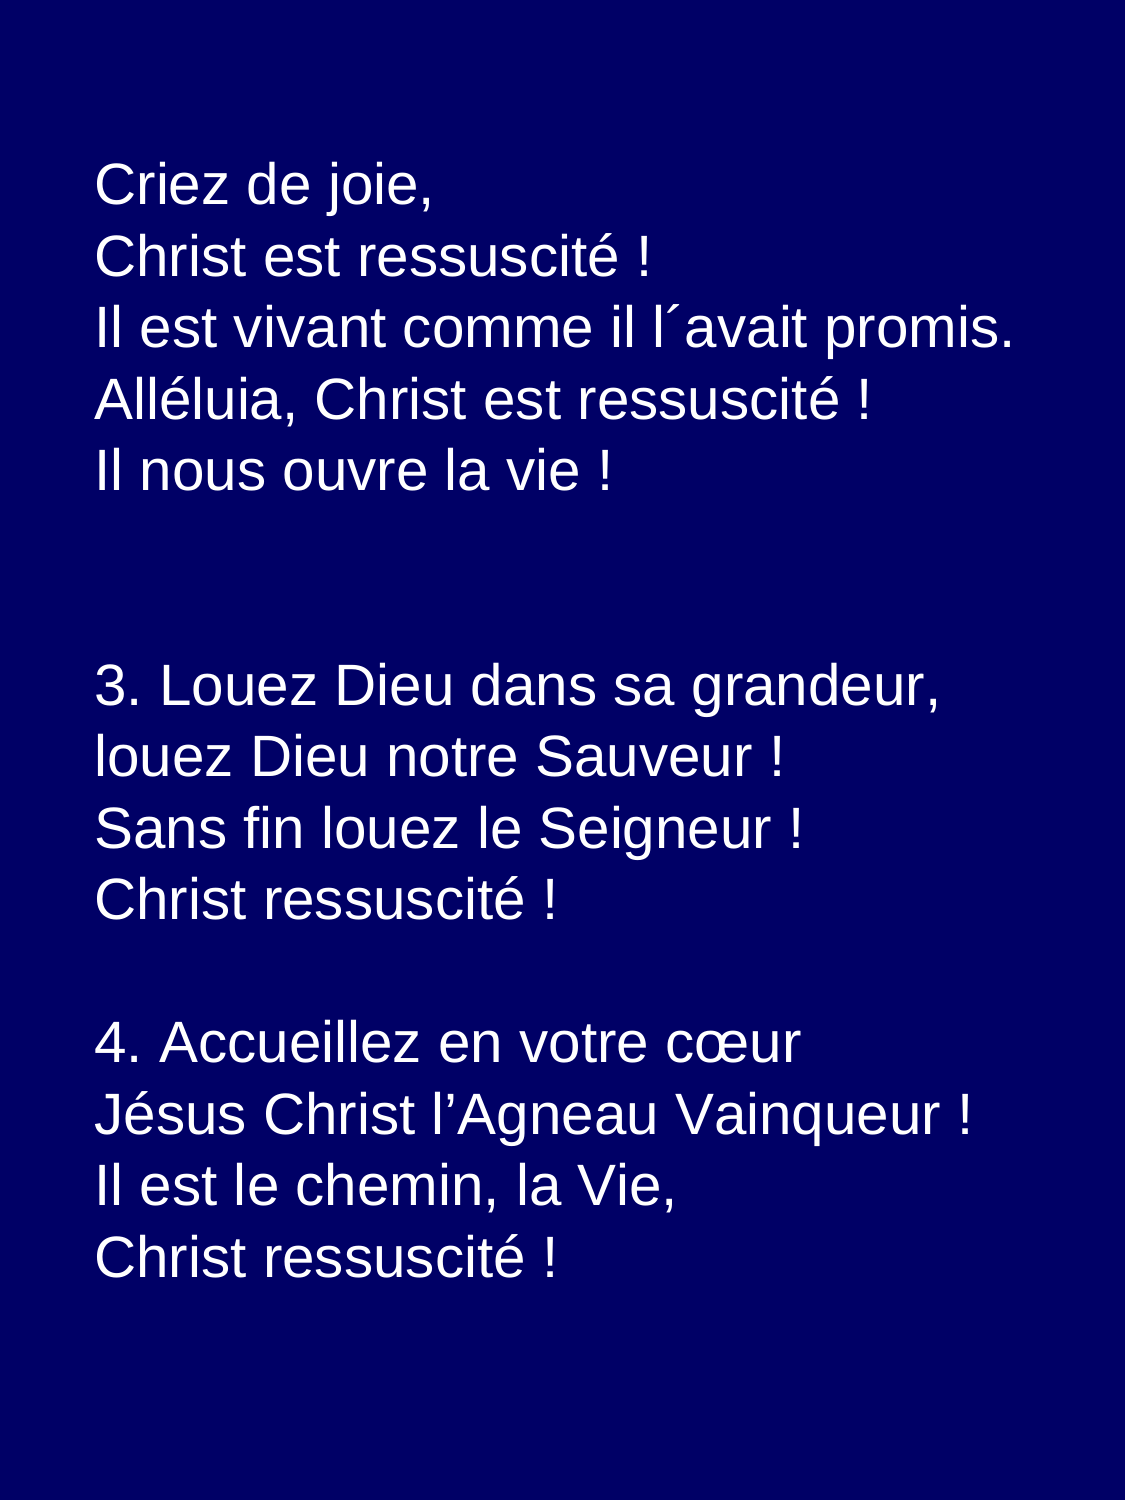

Criez de joie,
Christ est ressuscité !
Il est vivant comme il l´avait promis.
Alléluia, Christ est ressuscité !
Il nous ouvre la vie !
3. Louez Dieu dans sa grandeur,
louez Dieu notre Sauveur !
Sans fin louez le Seigneur !
Christ ressuscité !
4. Accueillez en votre cœur
Jésus Christ l’Agneau Vainqueur !
Il est le chemin, la Vie,
Christ ressuscité !